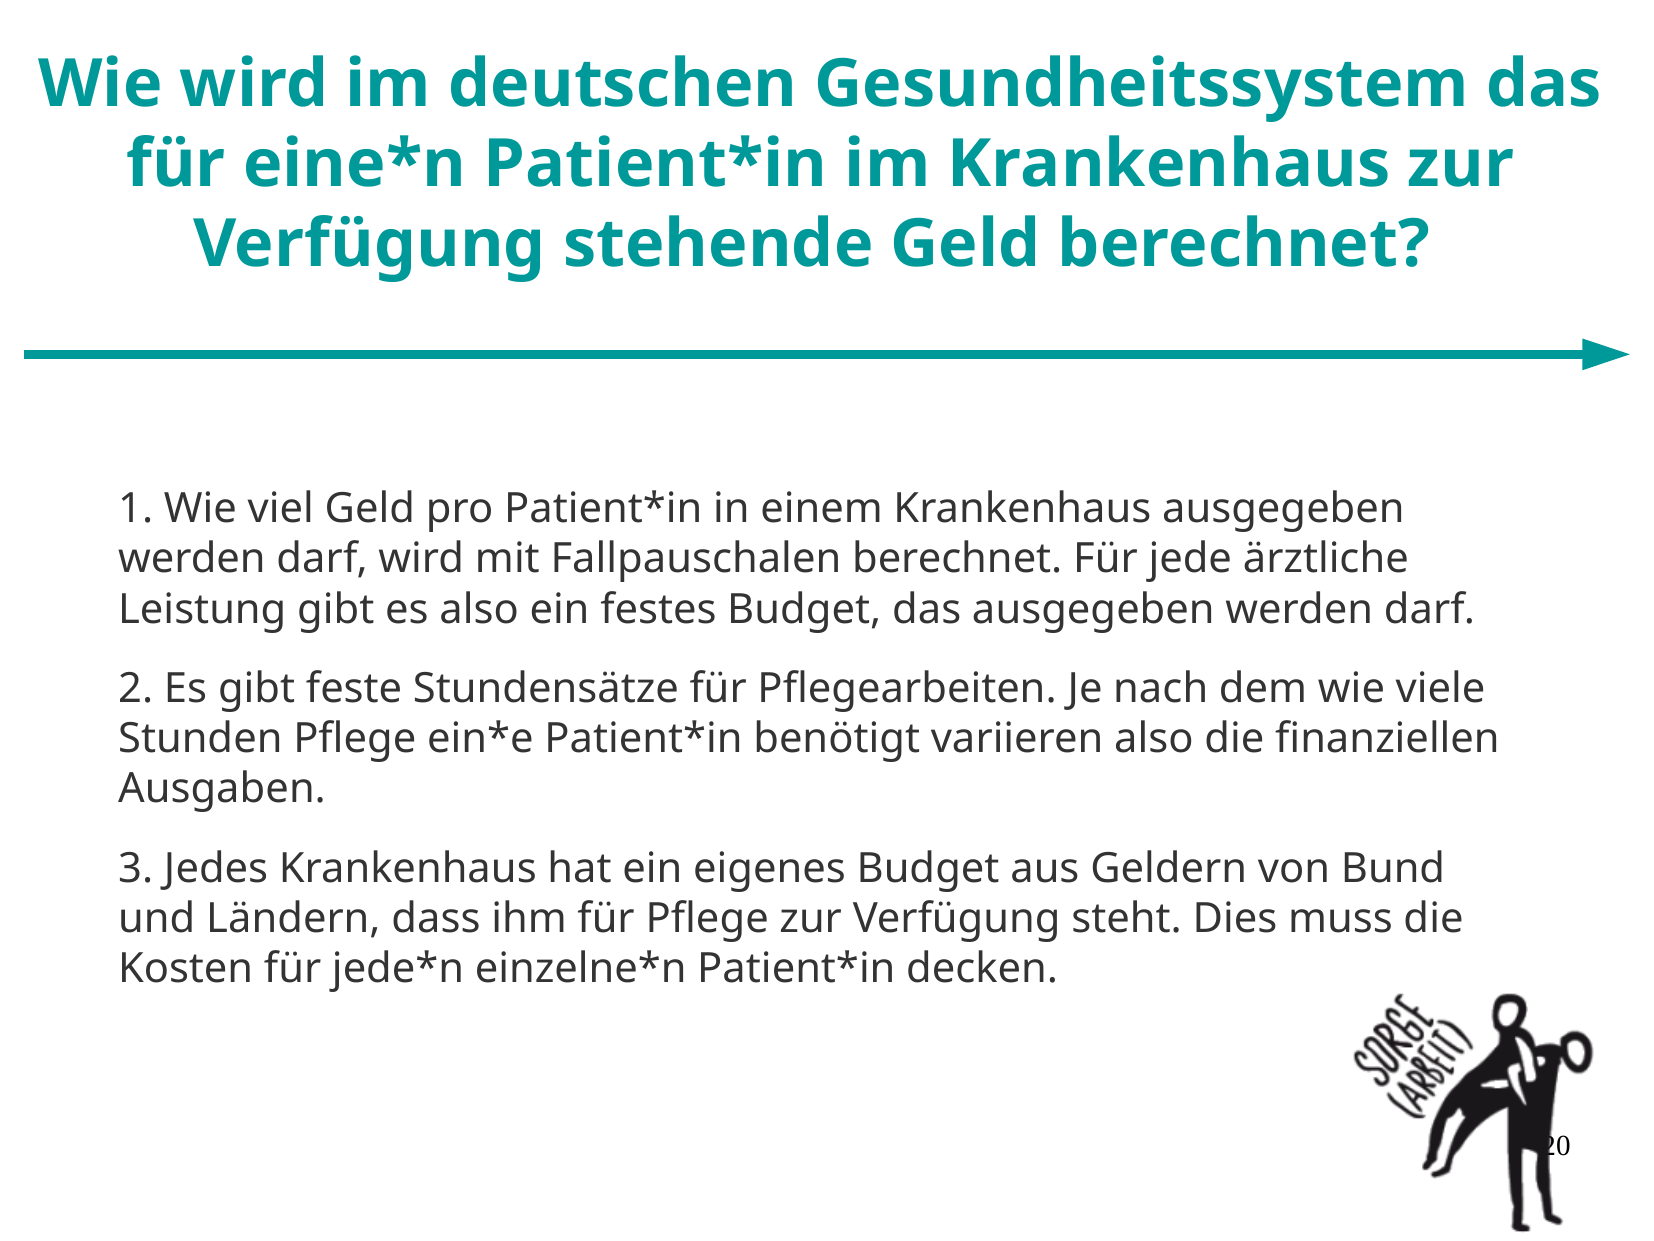

# Wie wird im deutschen Gesundheitssystem das für eine*n Patient*in im Krankenhaus zur Verfügung stehende Geld berechnet?
1. Wie viel Geld pro Patient*in in einem Krankenhaus ausgegeben werden darf, wird mit Fallpauschalen berechnet. Für jede ärztliche Leistung gibt es also ein festes Budget, das ausgegeben werden darf.
2. Es gibt feste Stundensätze für Pflegearbeiten. Je nach dem wie viele Stunden Pflege ein*e Patient*in benötigt variieren also die finanziellen Ausgaben.
3. Jedes Krankenhaus hat ein eigenes Budget aus Geldern von Bund und Ländern, dass ihm für Pflege zur Verfügung steht. Dies muss die Kosten für jede*n einzelne*n Patient*in decken.
20